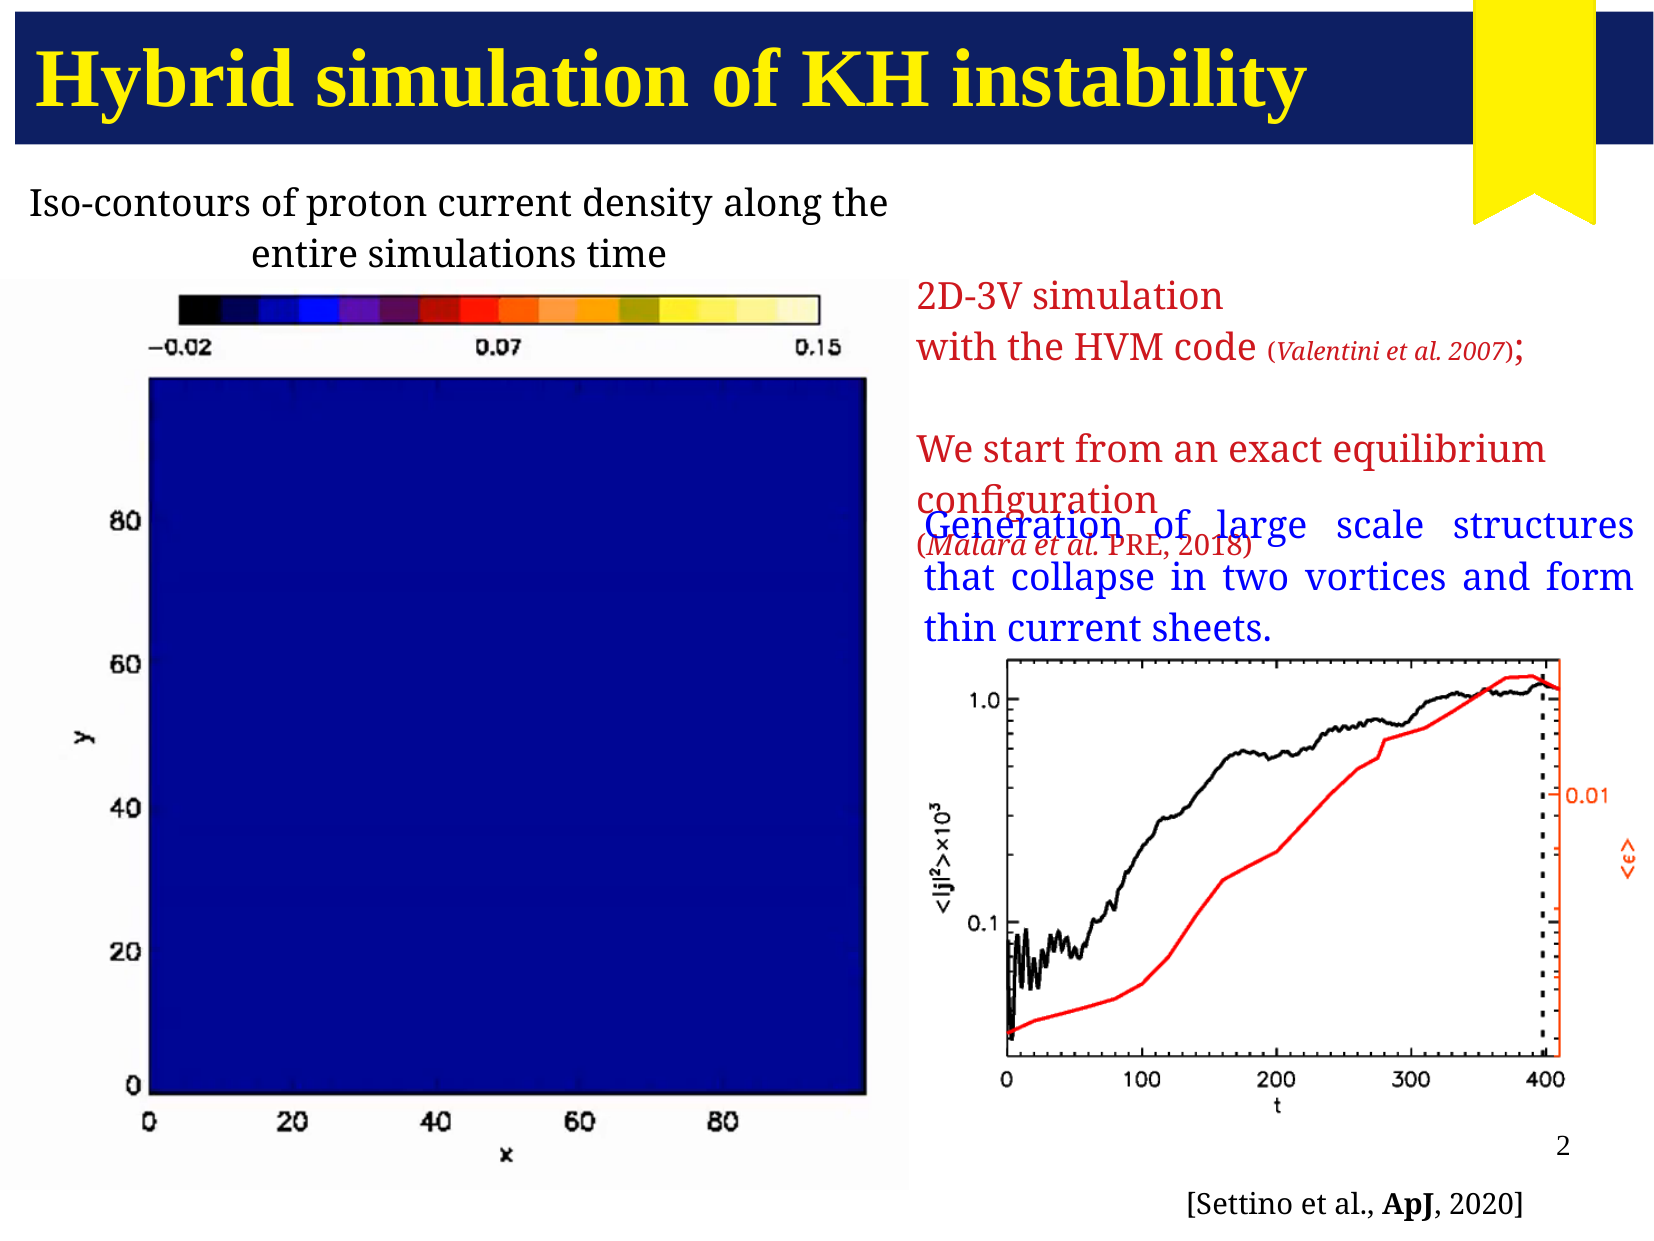

# Hybrid simulation of KH instability
Iso-contours of proton current density along the entire simulations time
2D-3V simulation
with the HVM code (Valentini et al. 2007);
We start from an exact equilibrium configuration
(Malara et al. PRE, 2018)
Generation of large scale structures that collapse in two vortices and form thin current sheets.
2
[Settino et al., ApJ, 2020]